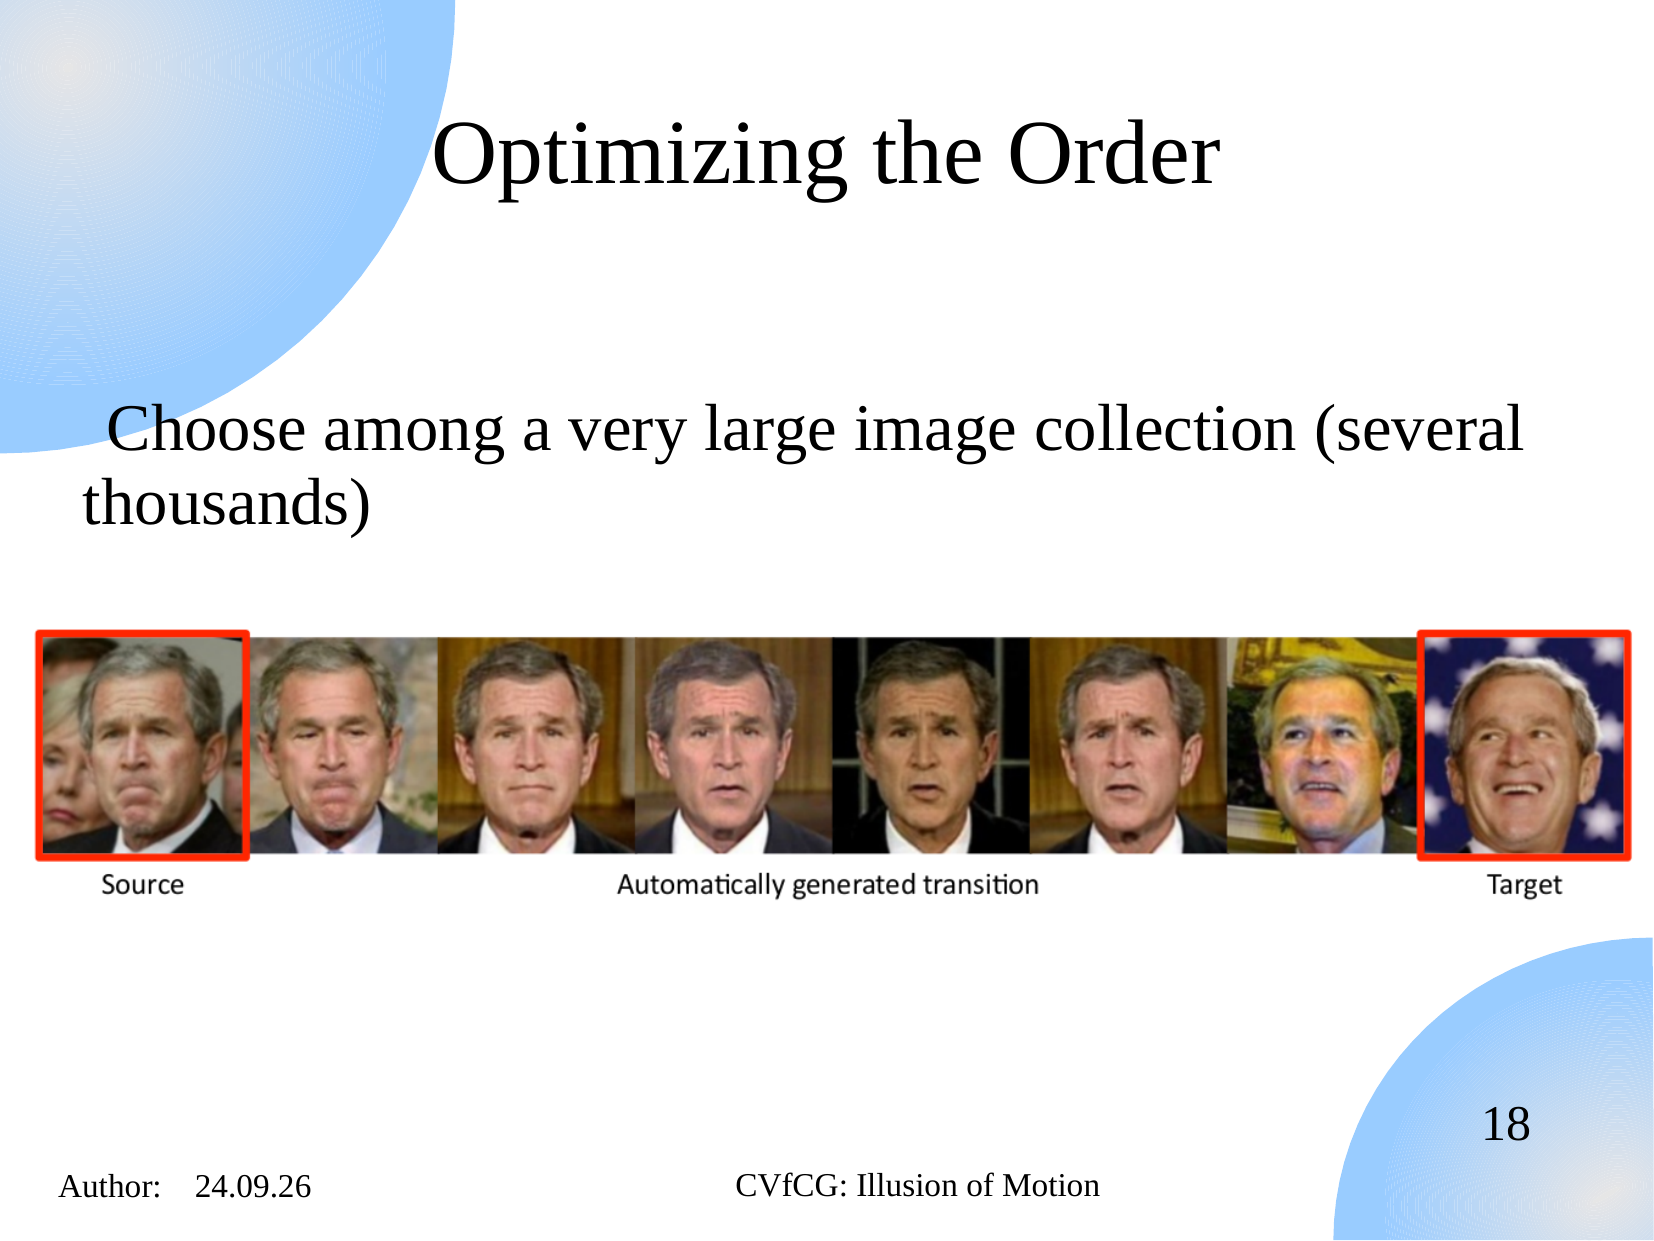

# Optimizing the Order
Choose among a very large image collection (several thousands)
CVfCG: Illusion of Motion